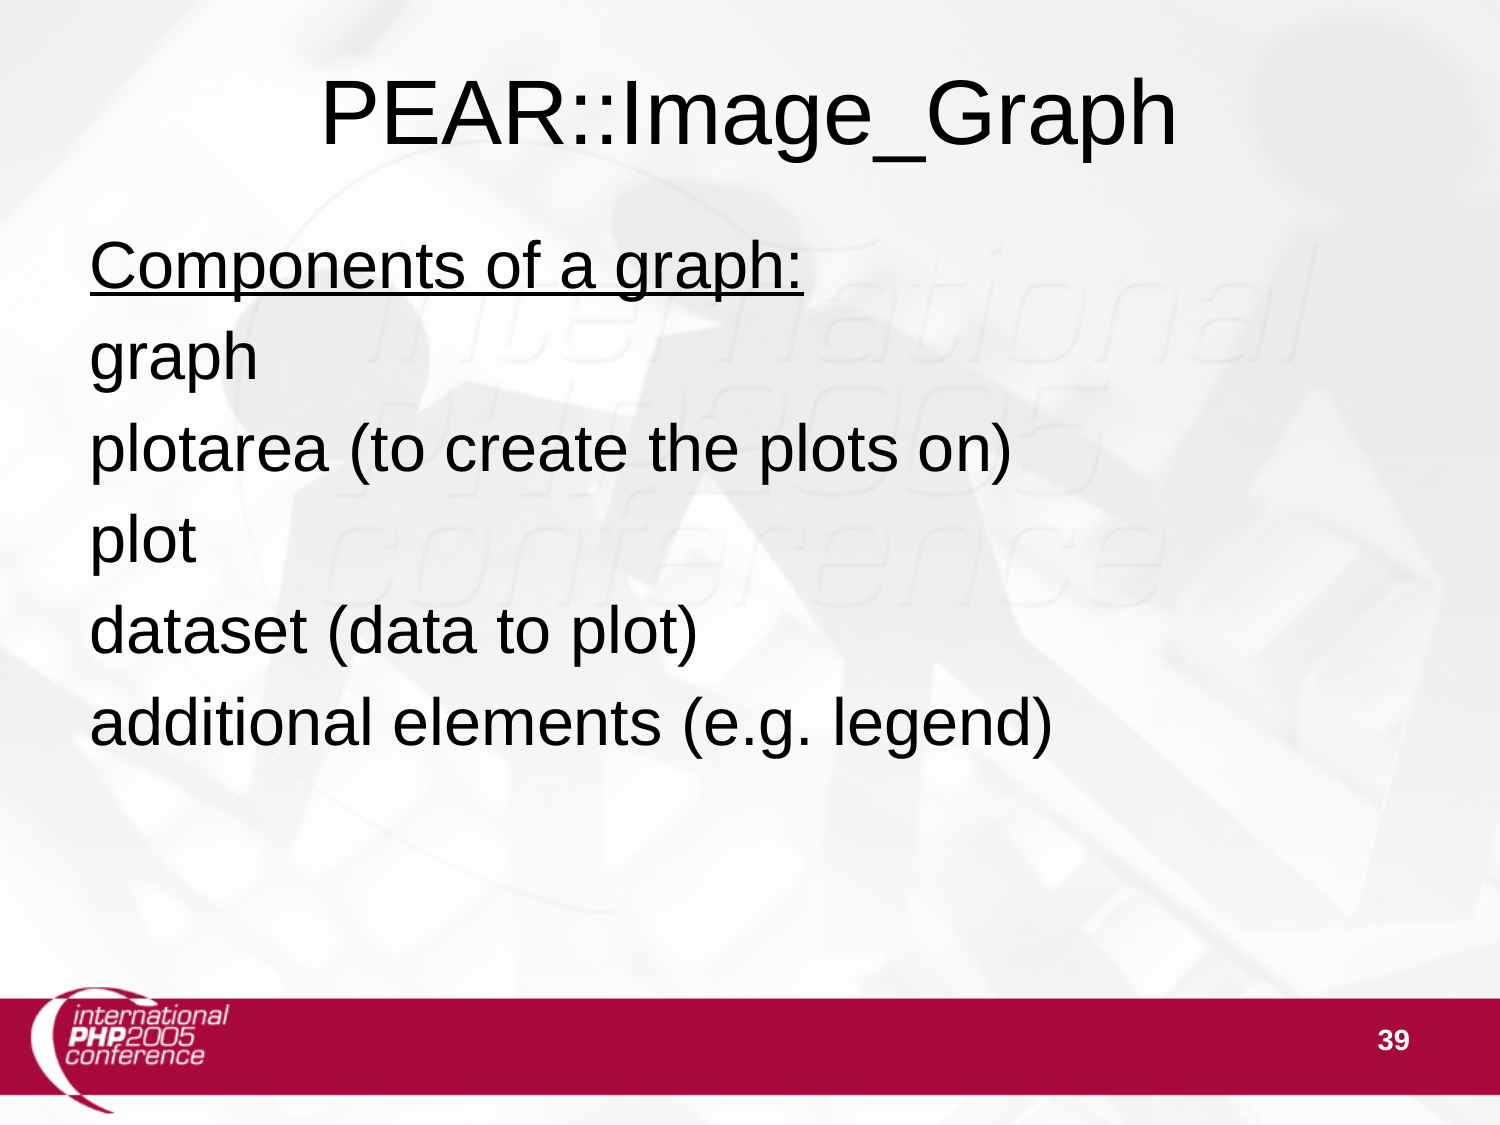

# PEAR::Image_Graph
Components of a graph:
graph
plotarea (to create the plots on)
plot
dataset (data to plot)
additional elements (e.g. legend)
39